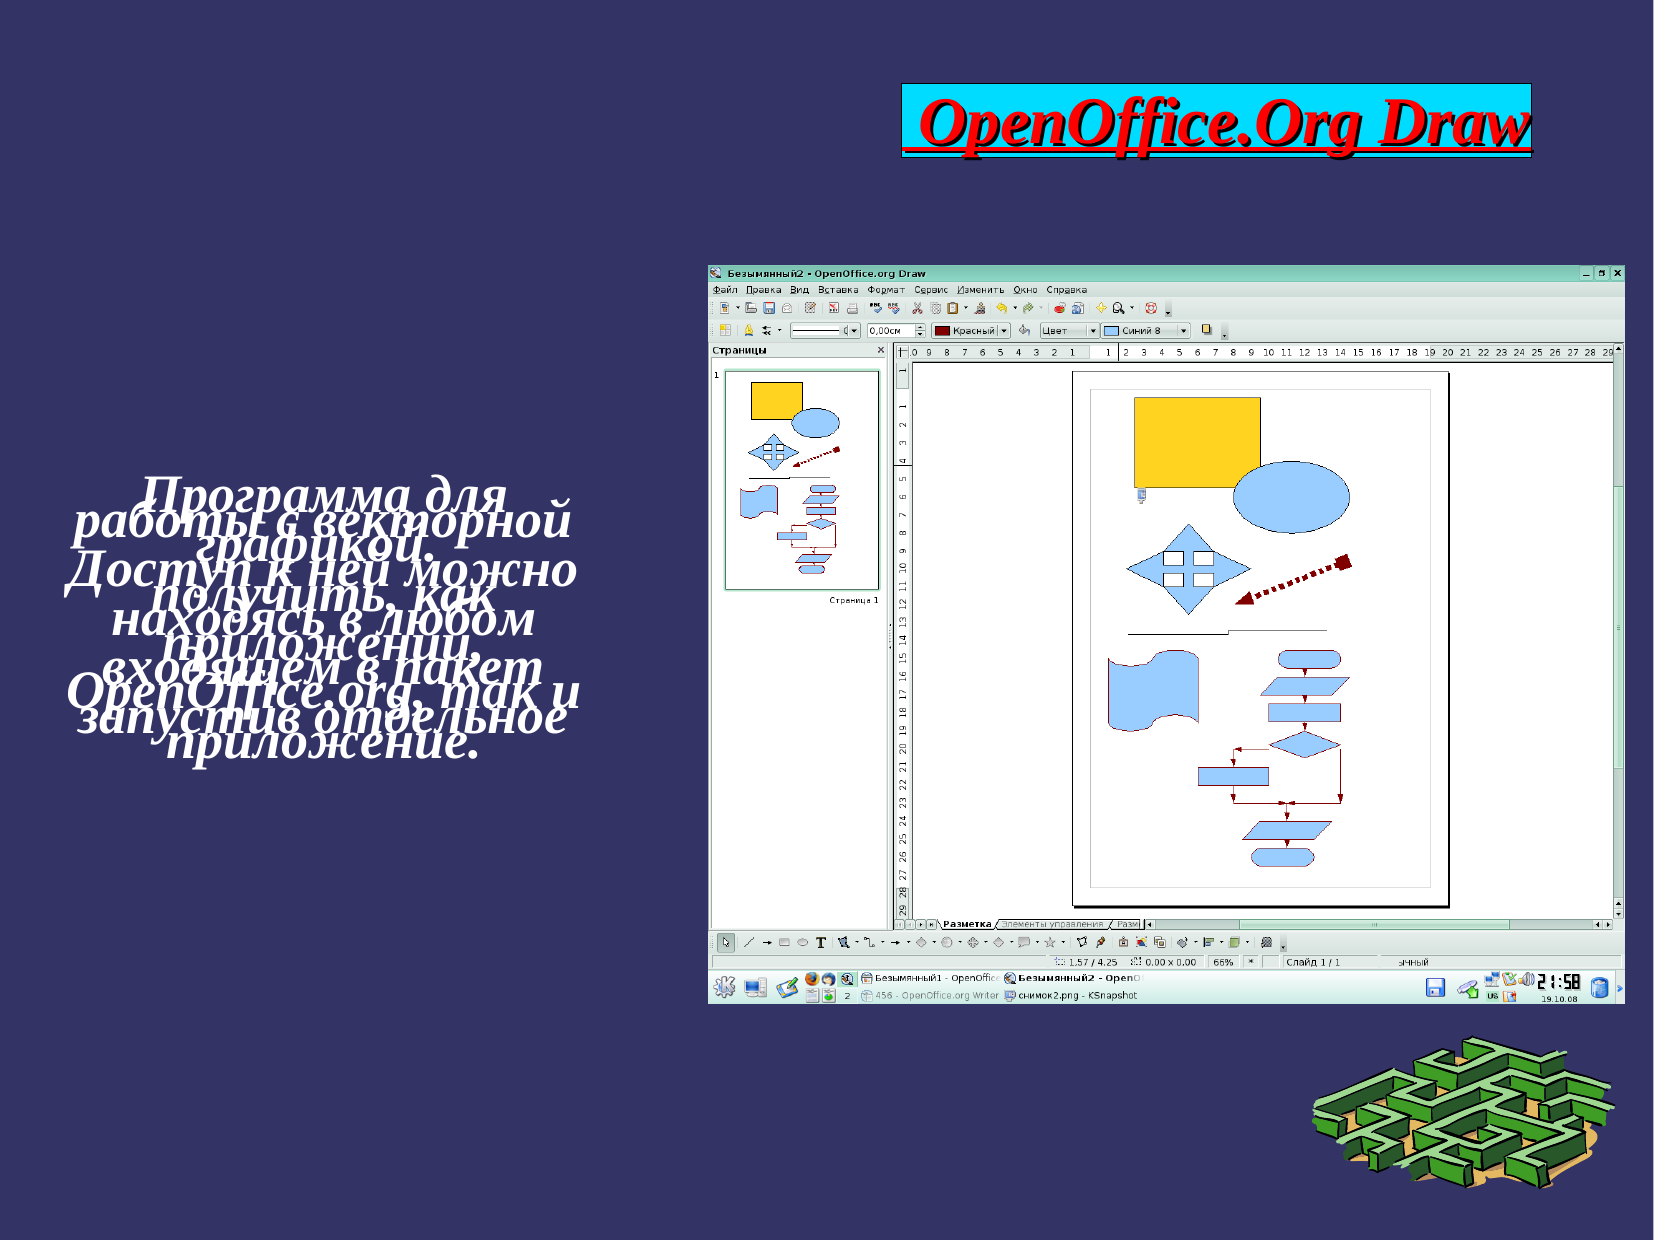

# Программа для работы с векторной графикой. Доступ к ней можно получить, как находясь в любом приложении, входящем в пакет OpenOffice.org, так и запустив отдельное приложение.
 OpenOffice.Org Draw